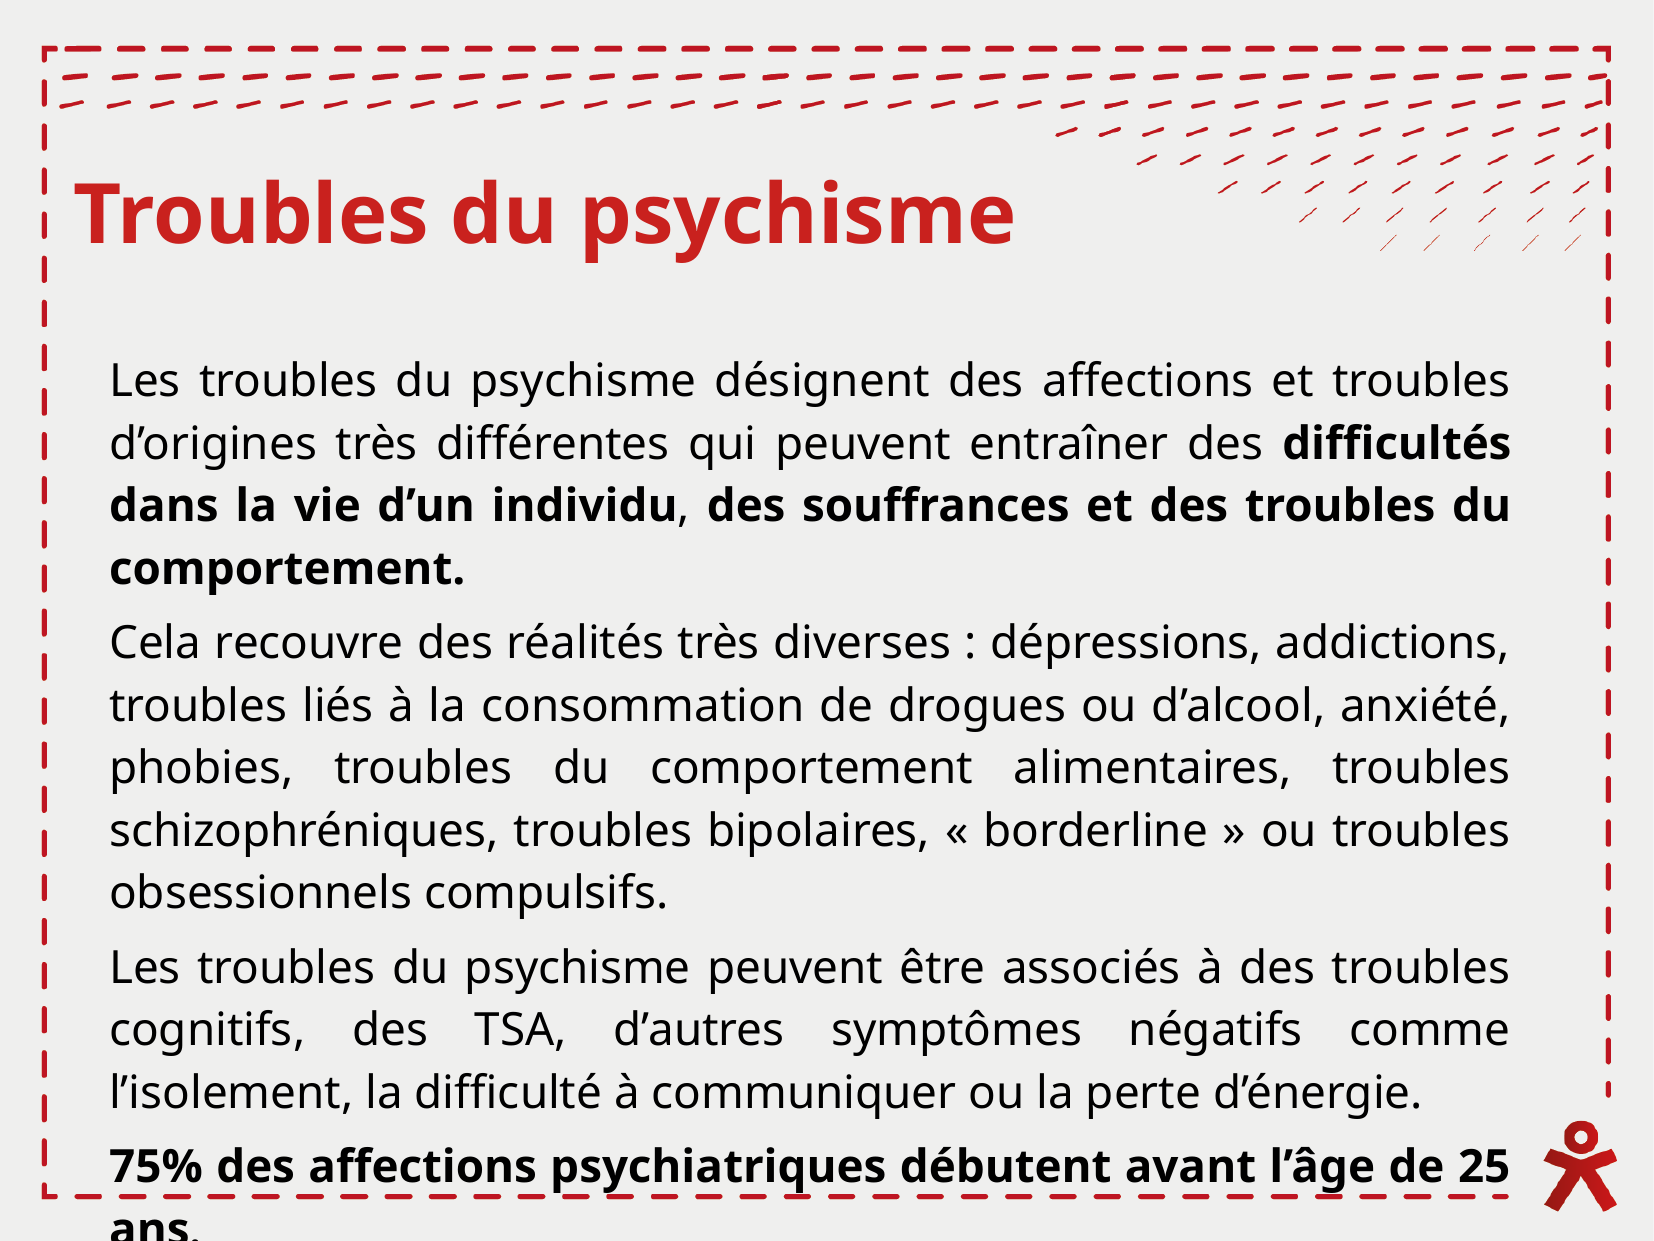

Troubles du psychisme
Les troubles du psychisme désignent des affections et troubles d’origines très différentes qui peuvent entraîner des difficultés dans la vie d’un individu, des souffrances et des troubles du comportement.
Cela recouvre des réalités très diverses : dépressions, addictions, troubles liés à la consommation de drogues ou d’alcool, anxiété, phobies, troubles du comportement alimentaires, troubles schizophréniques, troubles bipolaires, « borderline » ou troubles obsessionnels compulsifs.
Les troubles du psychisme peuvent être associés à des troubles cognitifs, des TSA, d’autres symptômes négatifs comme l’isolement, la difficulté à communiquer ou la perte d’énergie.
75% des affections psychiatriques débutent avant l’âge de 25 ans.